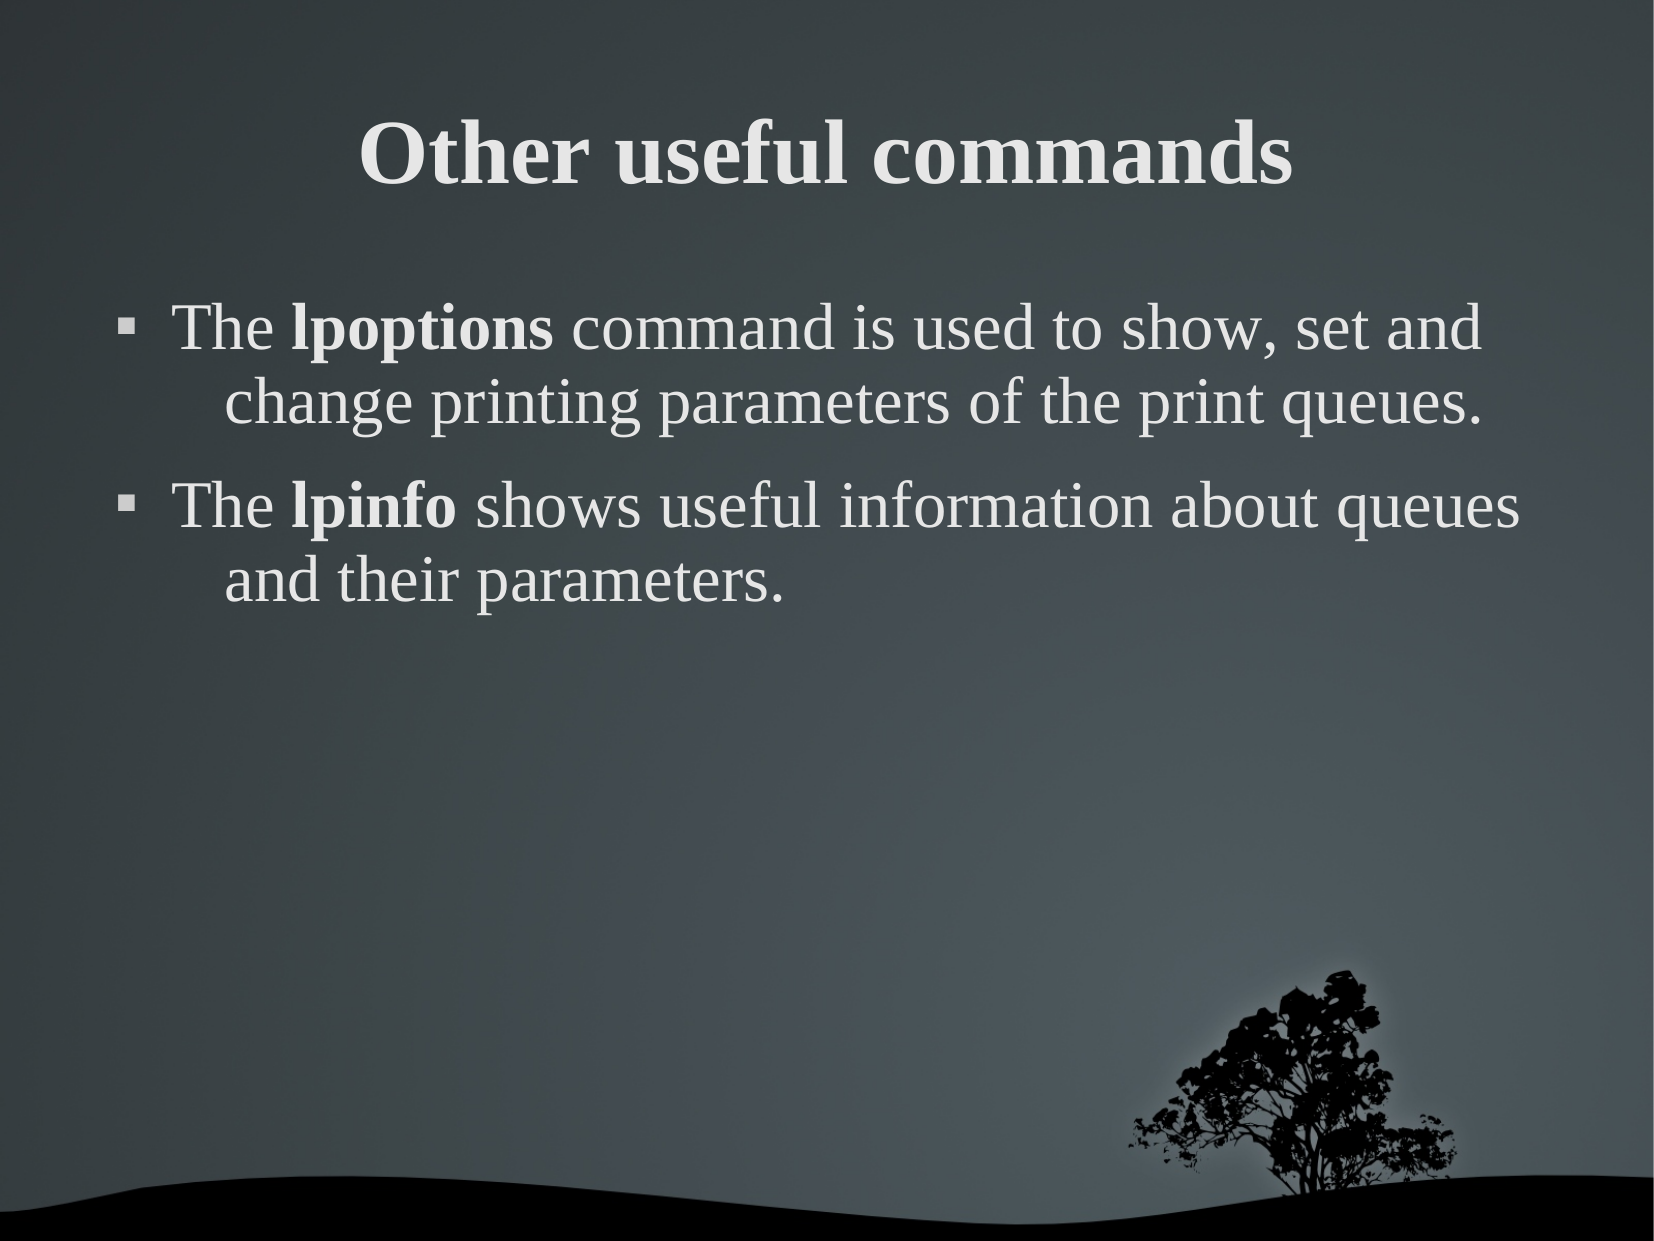

# Other useful commands
The lpoptions command is used to show, set and change printing parameters of the print queues.
The lpinfo shows useful information about queues and their parameters.